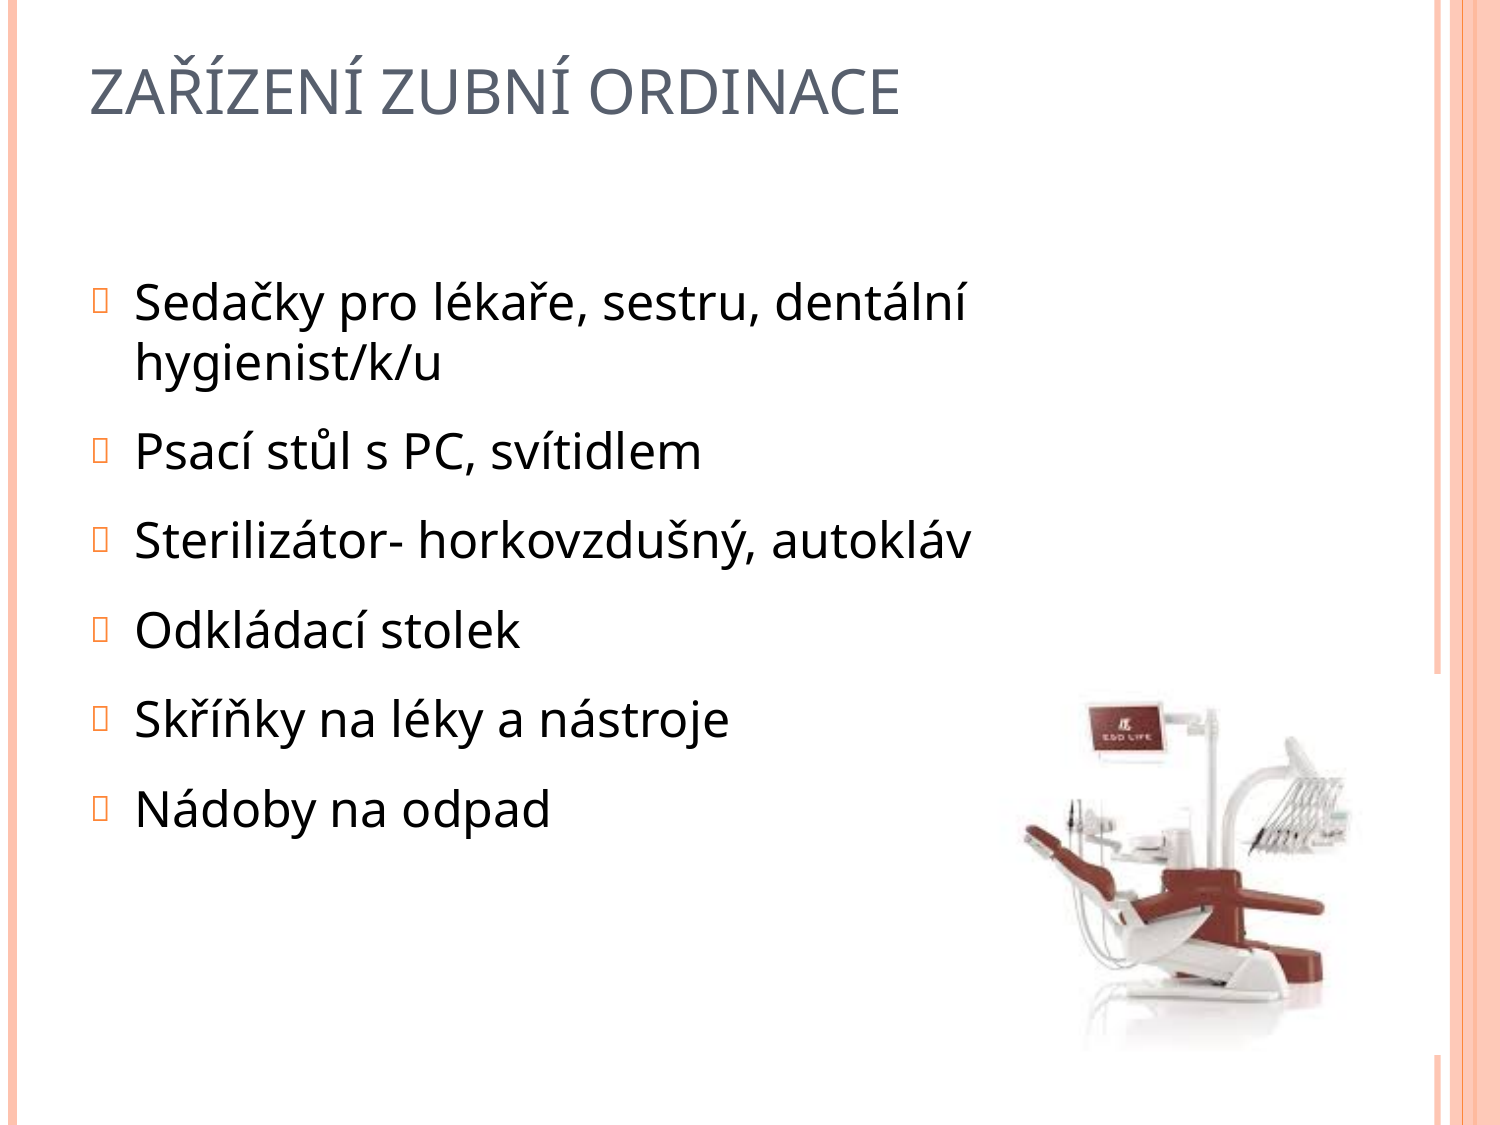

# ZAŘÍZENÍ ZUBNÍ ORDINACE
Sedačky pro lékaře, sestru, dentální hygienist/k/u
Psací stůl s PC, svítidlem
Sterilizátor- horkovzdušný, autokláv
Odkládací stolek
Skříňky na léky a nástroje
Nádoby na odpad